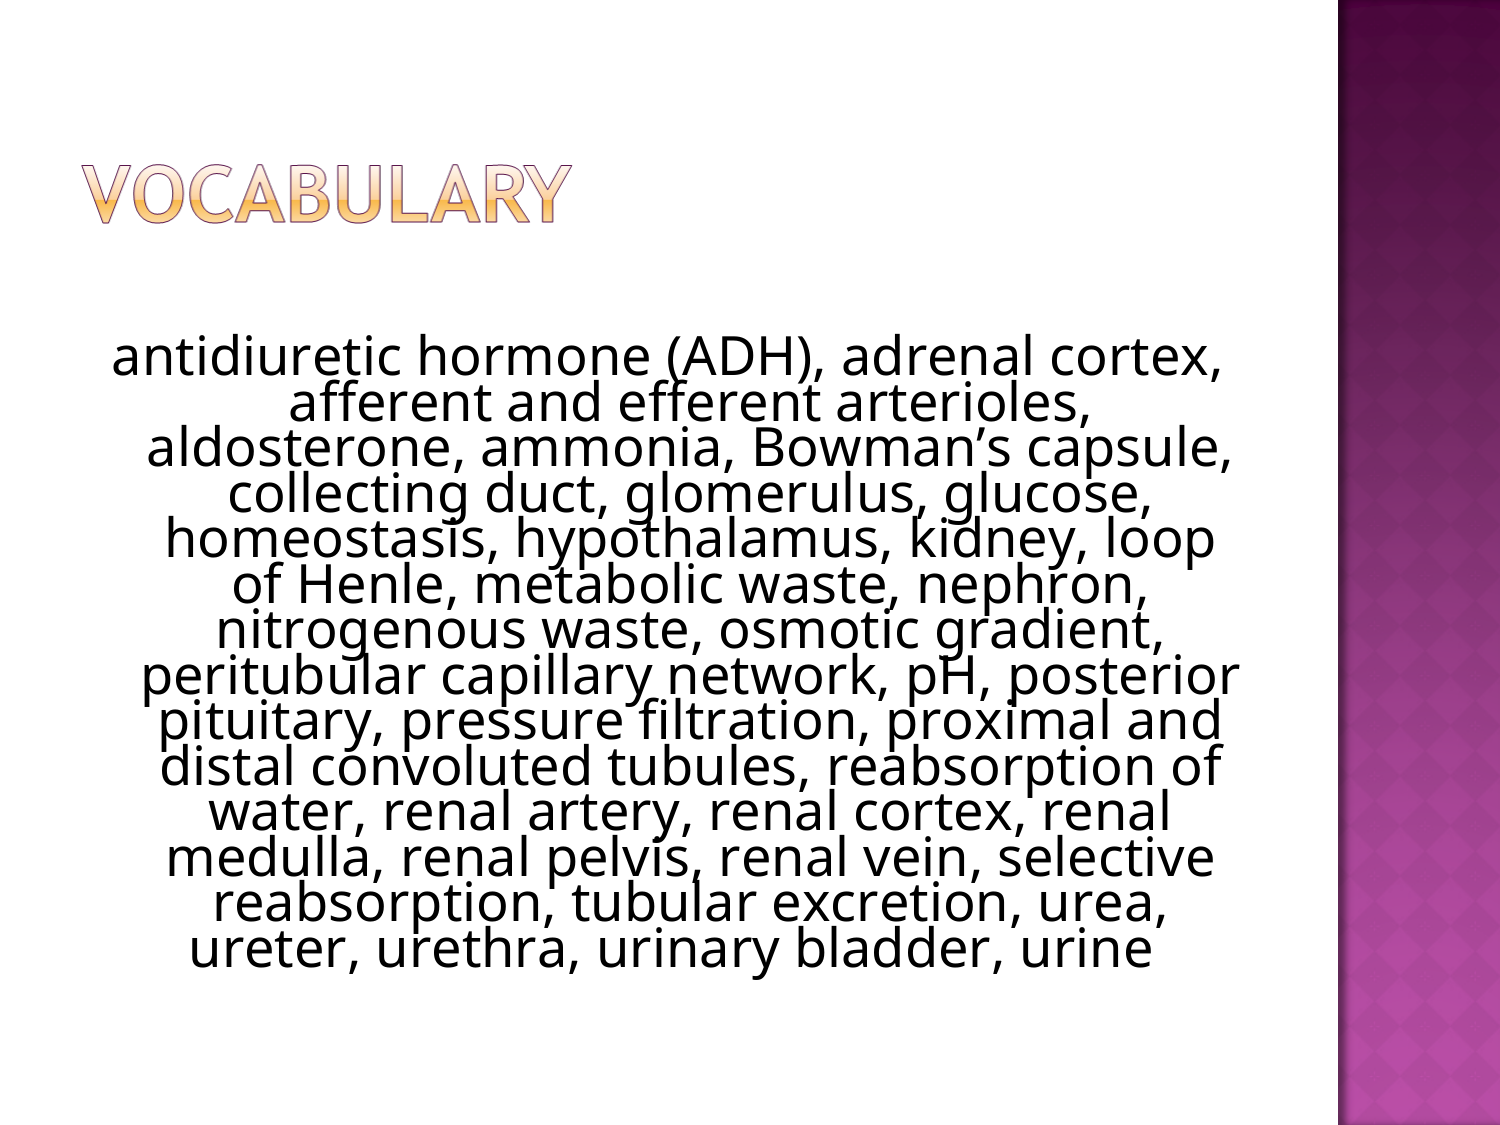

# antidiuretic hormone (ADH), adrenal cortex, afferent and efferent arterioles, aldosterone, ammonia, Bowman’s capsule, collecting duct, glomerulus, glucose, homeostasis, hypothalamus, kidney, loop of Henle, metabolic waste, nephron, nitrogenous waste, osmotic gradient, peritubular capillary network, pH, posterior pituitary, pressure filtration, proximal and distal convoluted tubules, reabsorption of water, renal artery, renal cortex, renal medulla, renal pelvis, renal vein, selective reabsorption, tubular excretion, urea, ureter, urethra, urinary bladder, urine